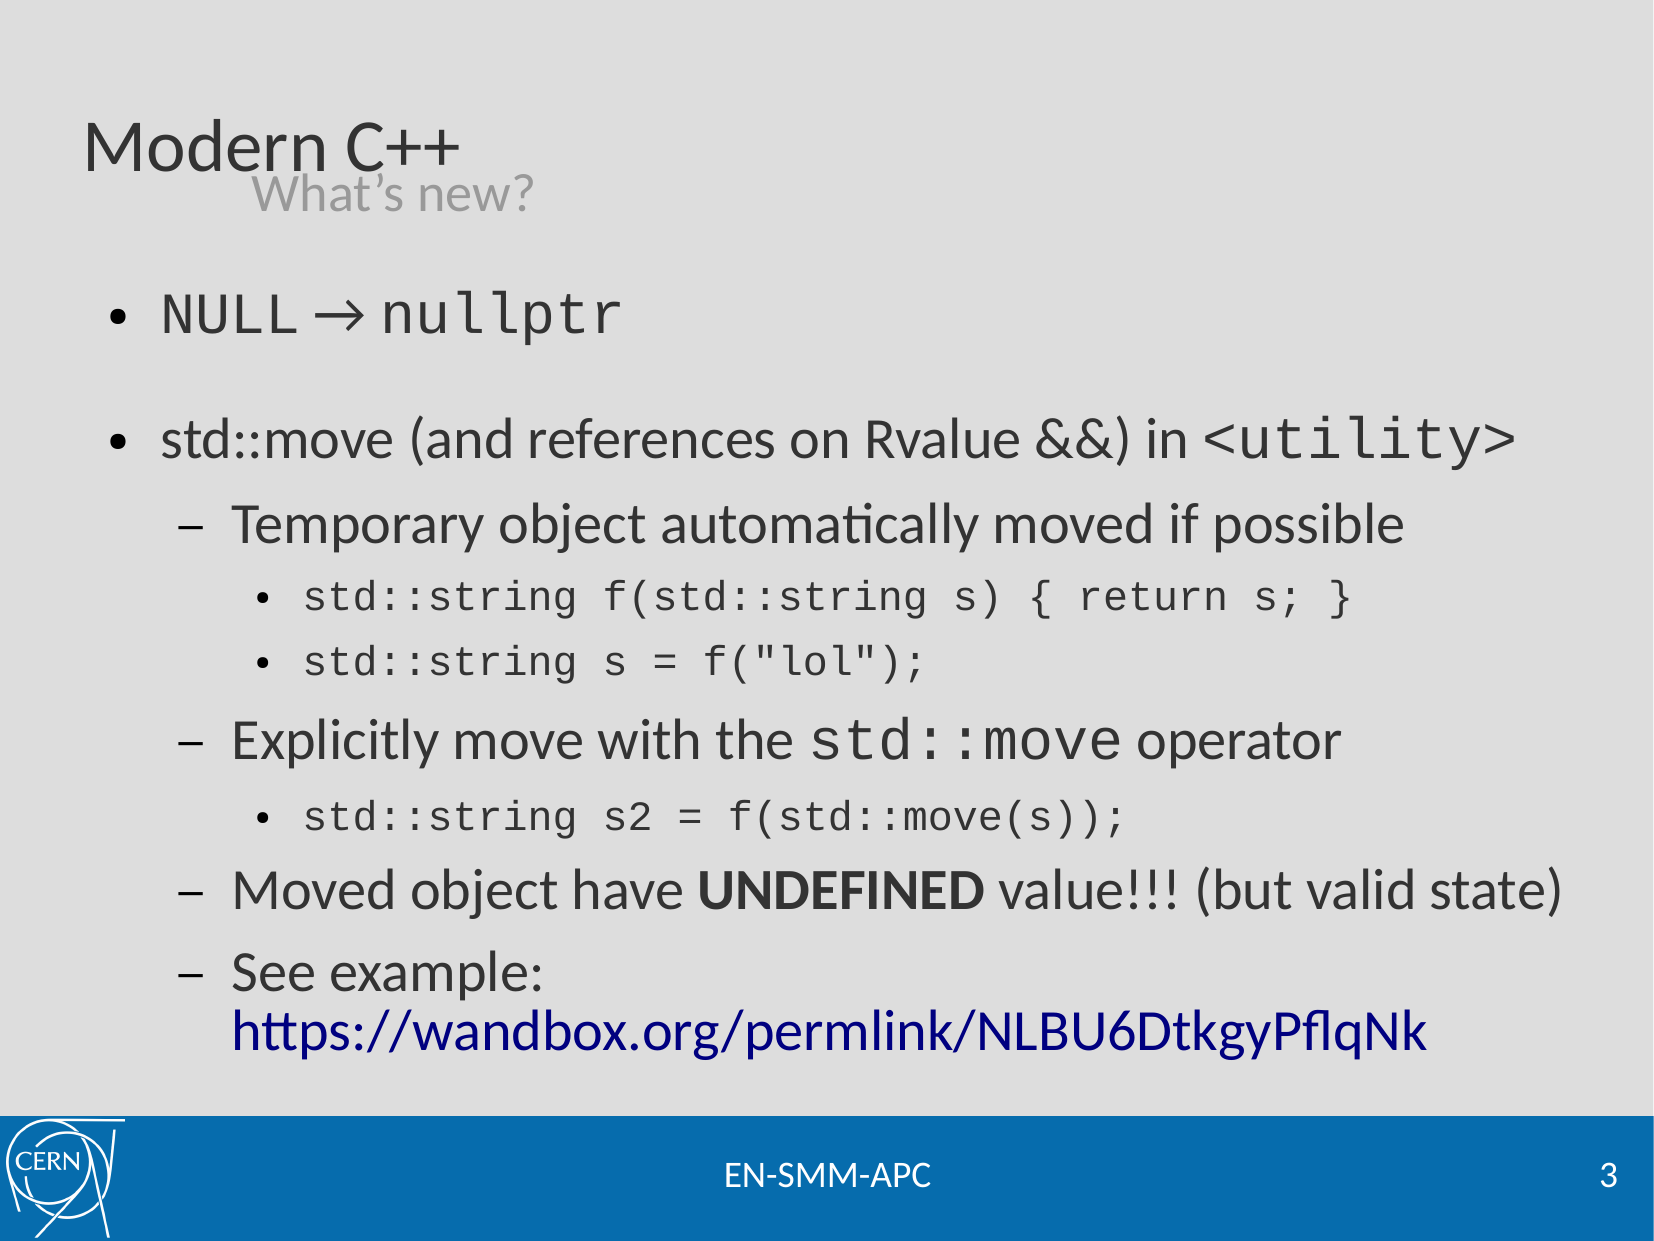

# Modern C++
What’s new?
NULL → nullptr
std::move (and references on Rvalue &&) in <utility>
Temporary object automatically moved if possible
std::string f(std::string s) { return s; }
std::string s = f("lol");
Explicitly move with the std::move operator
std::string s2 = f(std::move(s));
Moved object have UNDEFINED value!!! (but valid state)
See example: https://wandbox.org/permlink/NLBU6DtkgyPflqNk
3